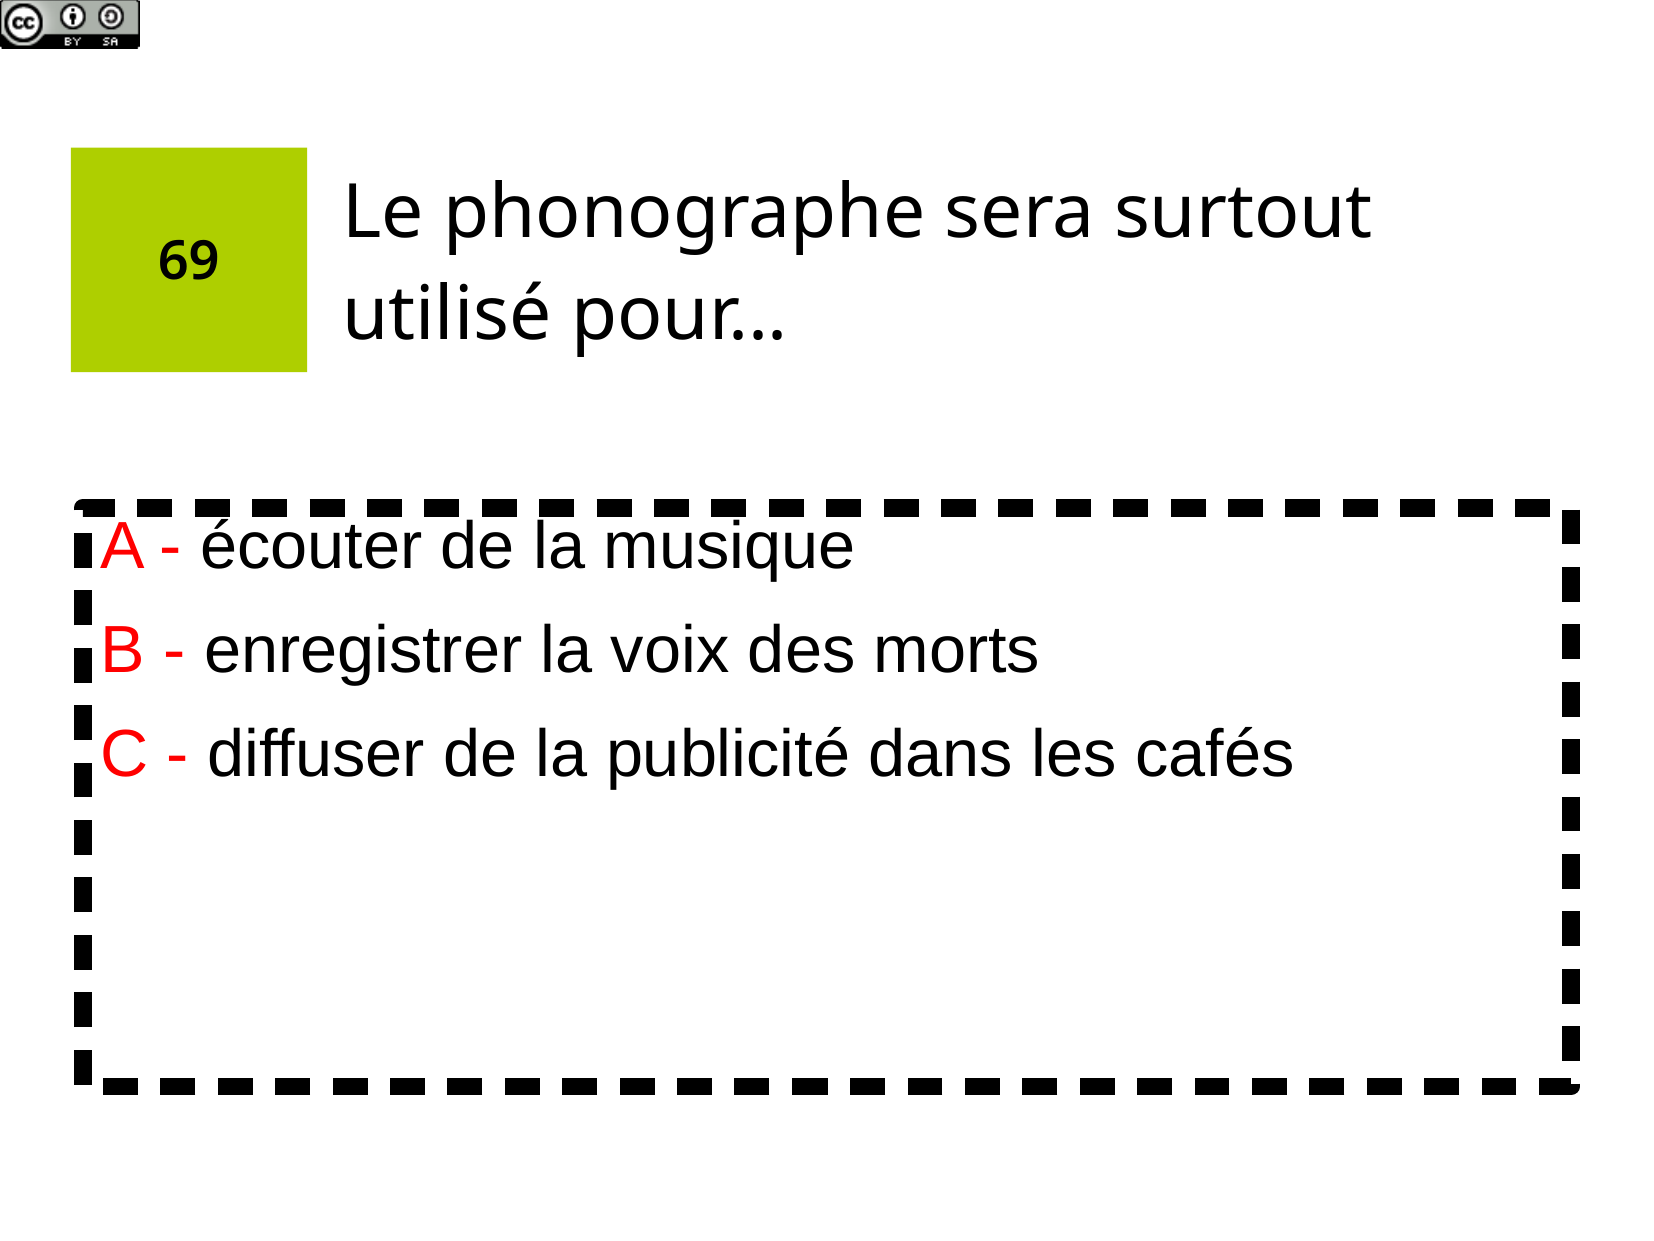

# Le phonographe sera surtout utilisé pour...
69
écouter de la musique
enregistrer la voix des morts
diffuser de la publicité dans les cafés